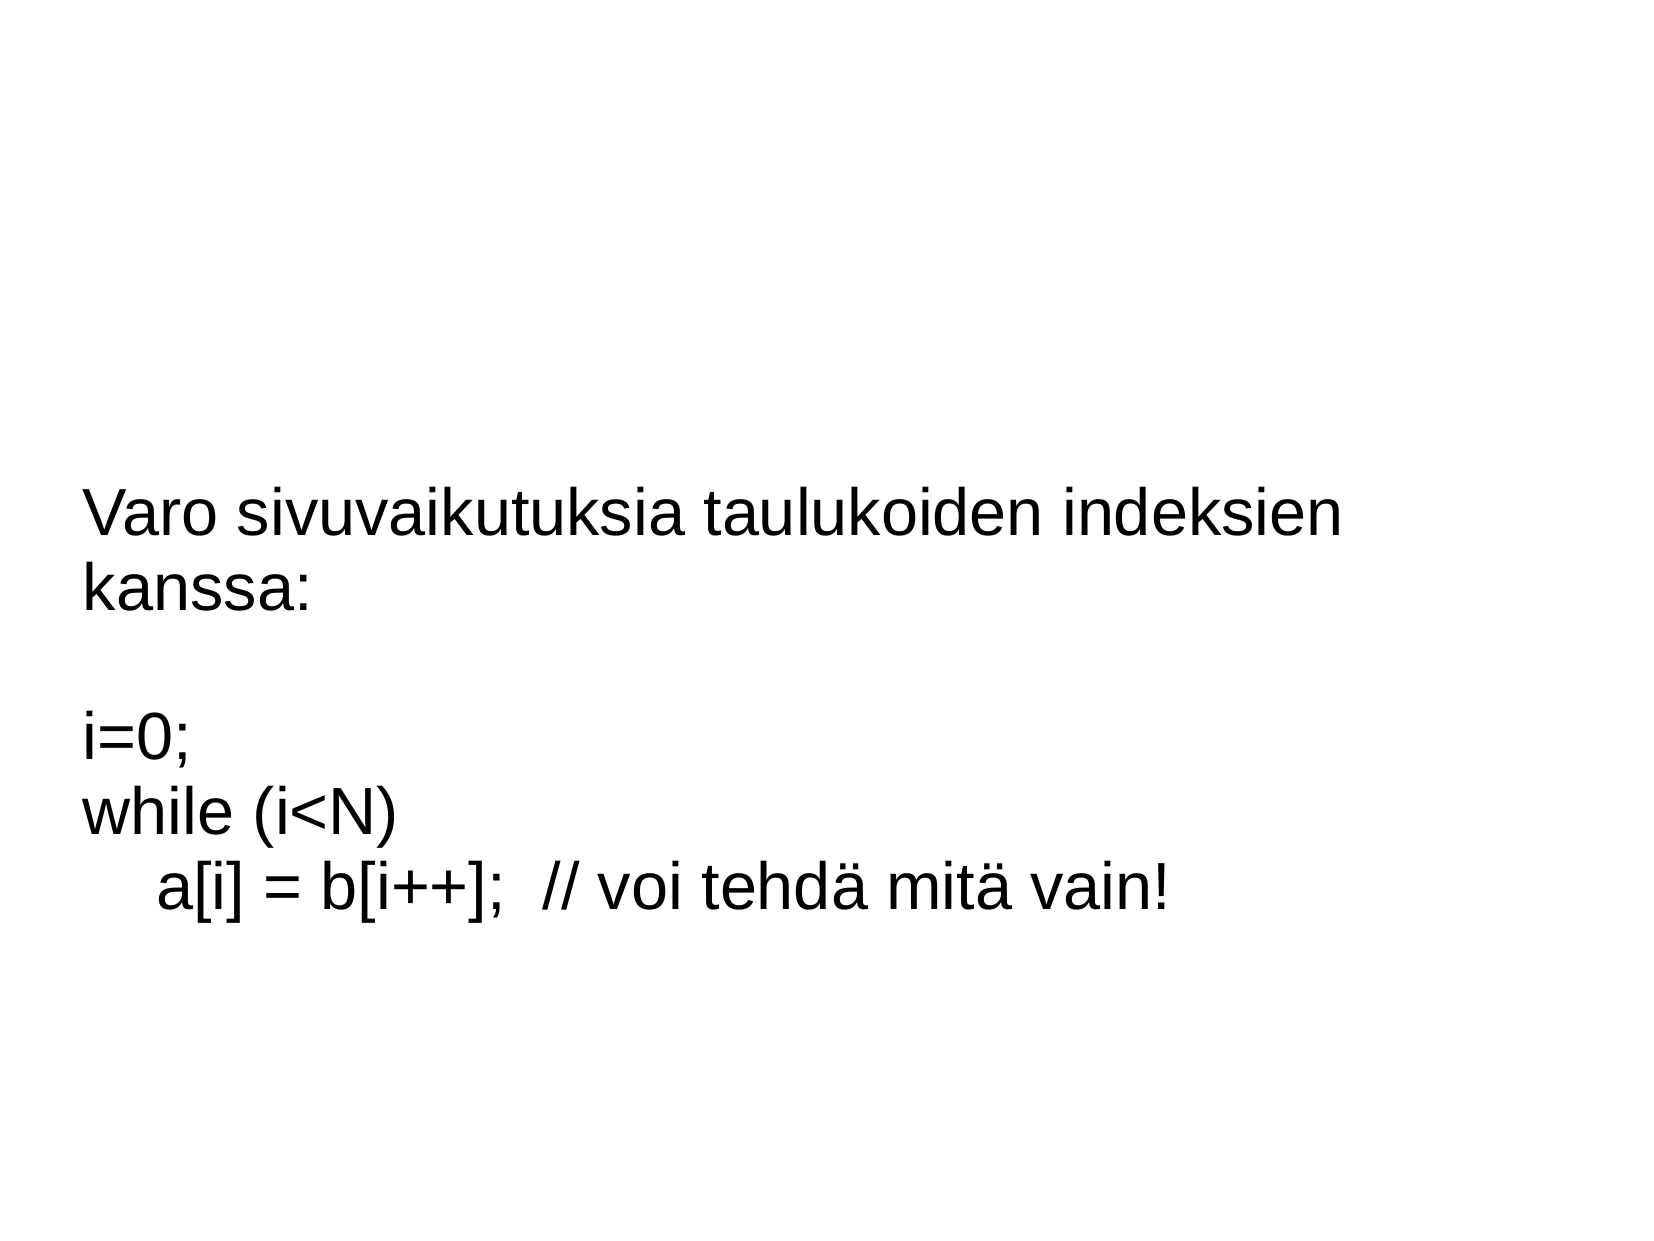

Varo sivuvaikutuksia taulukoiden indeksien kanssa:
i=0;
while (i<N)
	a[i] = b[i++]; // voi tehdä mitä vain!